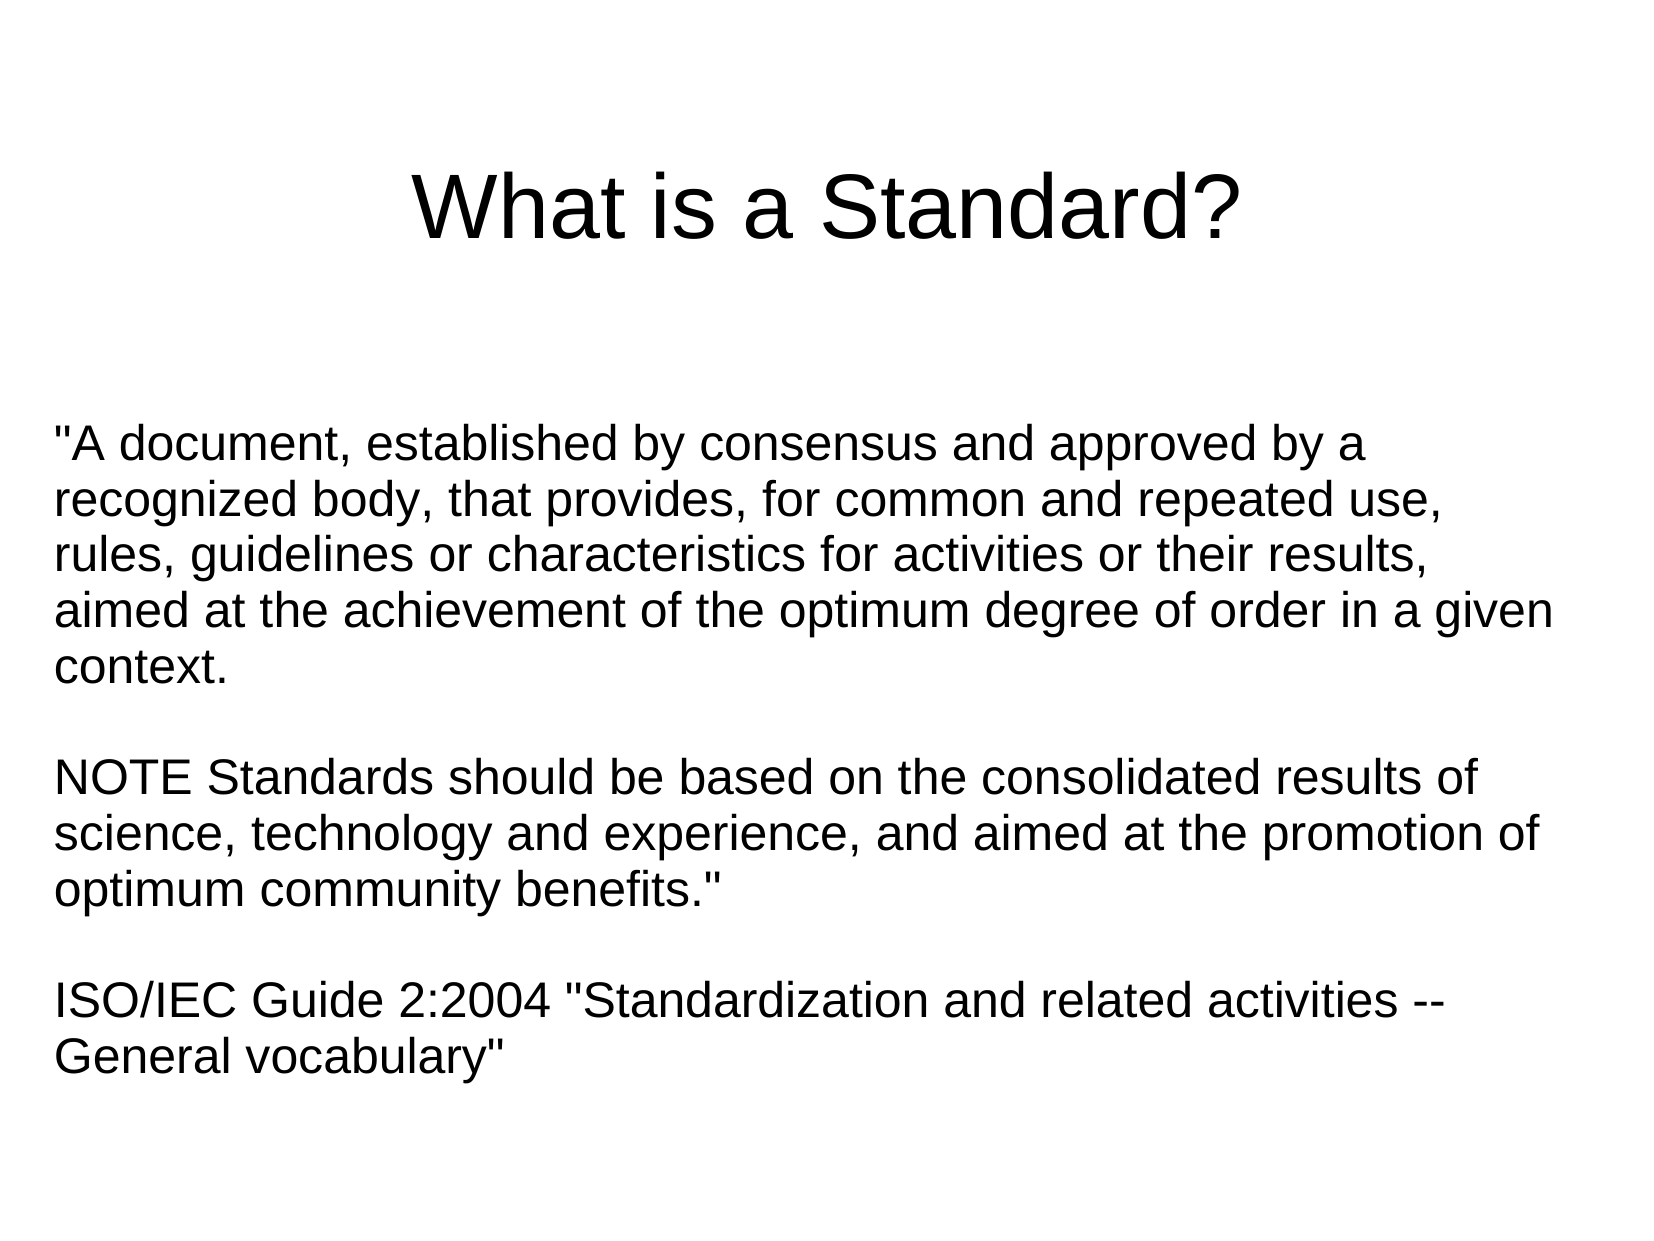

# What is a Standard?
"A document, established by consensus and approved by a recognized body, that provides, for common and repeated use, rules, guidelines or characteristics for activities or their results, aimed at the achievement of the optimum degree of order in a given context.
NOTE Standards should be based on the consolidated results of science, technology and experience, and aimed at the promotion of optimum community benefits."
ISO/IEC Guide 2:2004 "Standardization and related activities -- General vocabulary"